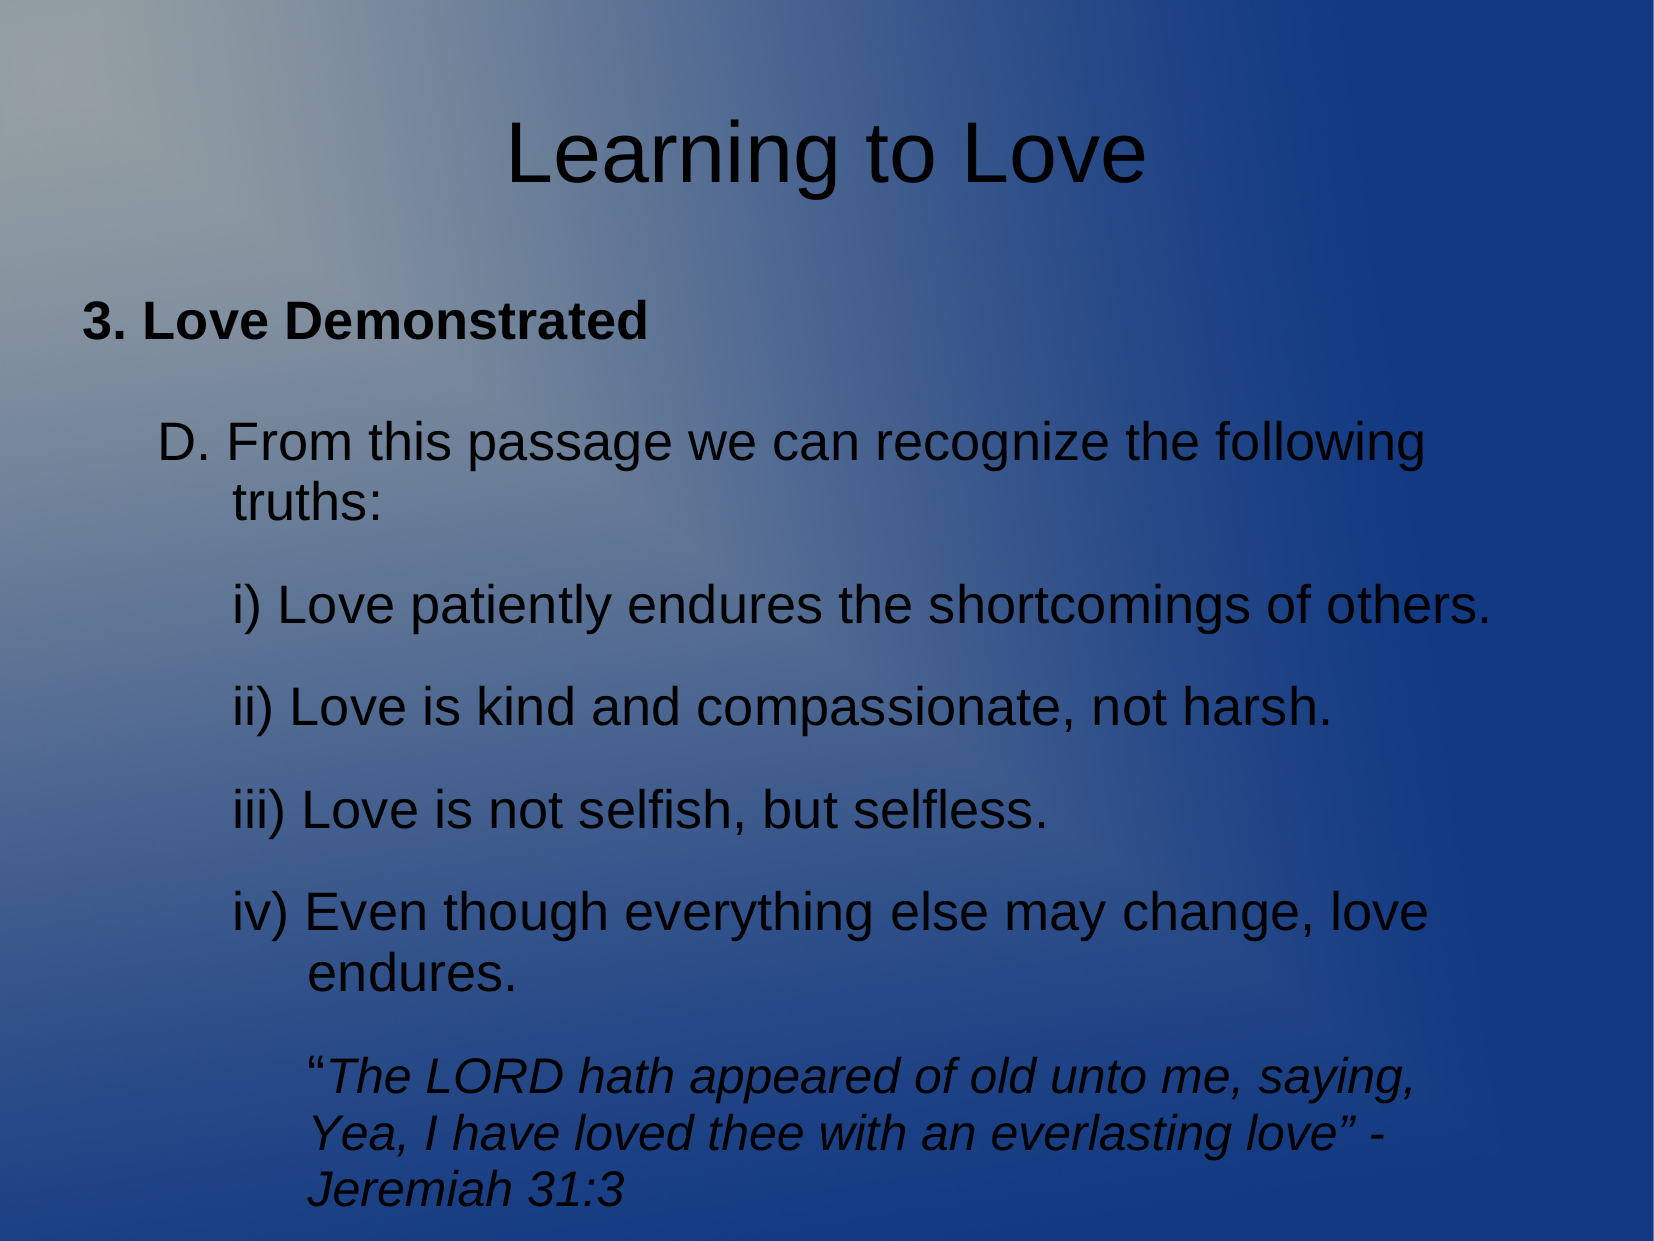

# Learning to Love
3. Love Demonstrated
	D. From this passage we can recognize the following 			truths:
		i) Love patiently endures the shortcomings of others.
		ii) Love is kind and compassionate, not harsh.
		iii) Love is not selfish, but selfless.
		iv) Even though everything else may change, love 				endures.
			“The LORD hath appeared of old unto me, saying, 					Yea, I have loved thee with an everlasting love” - 					Jeremiah 31:3